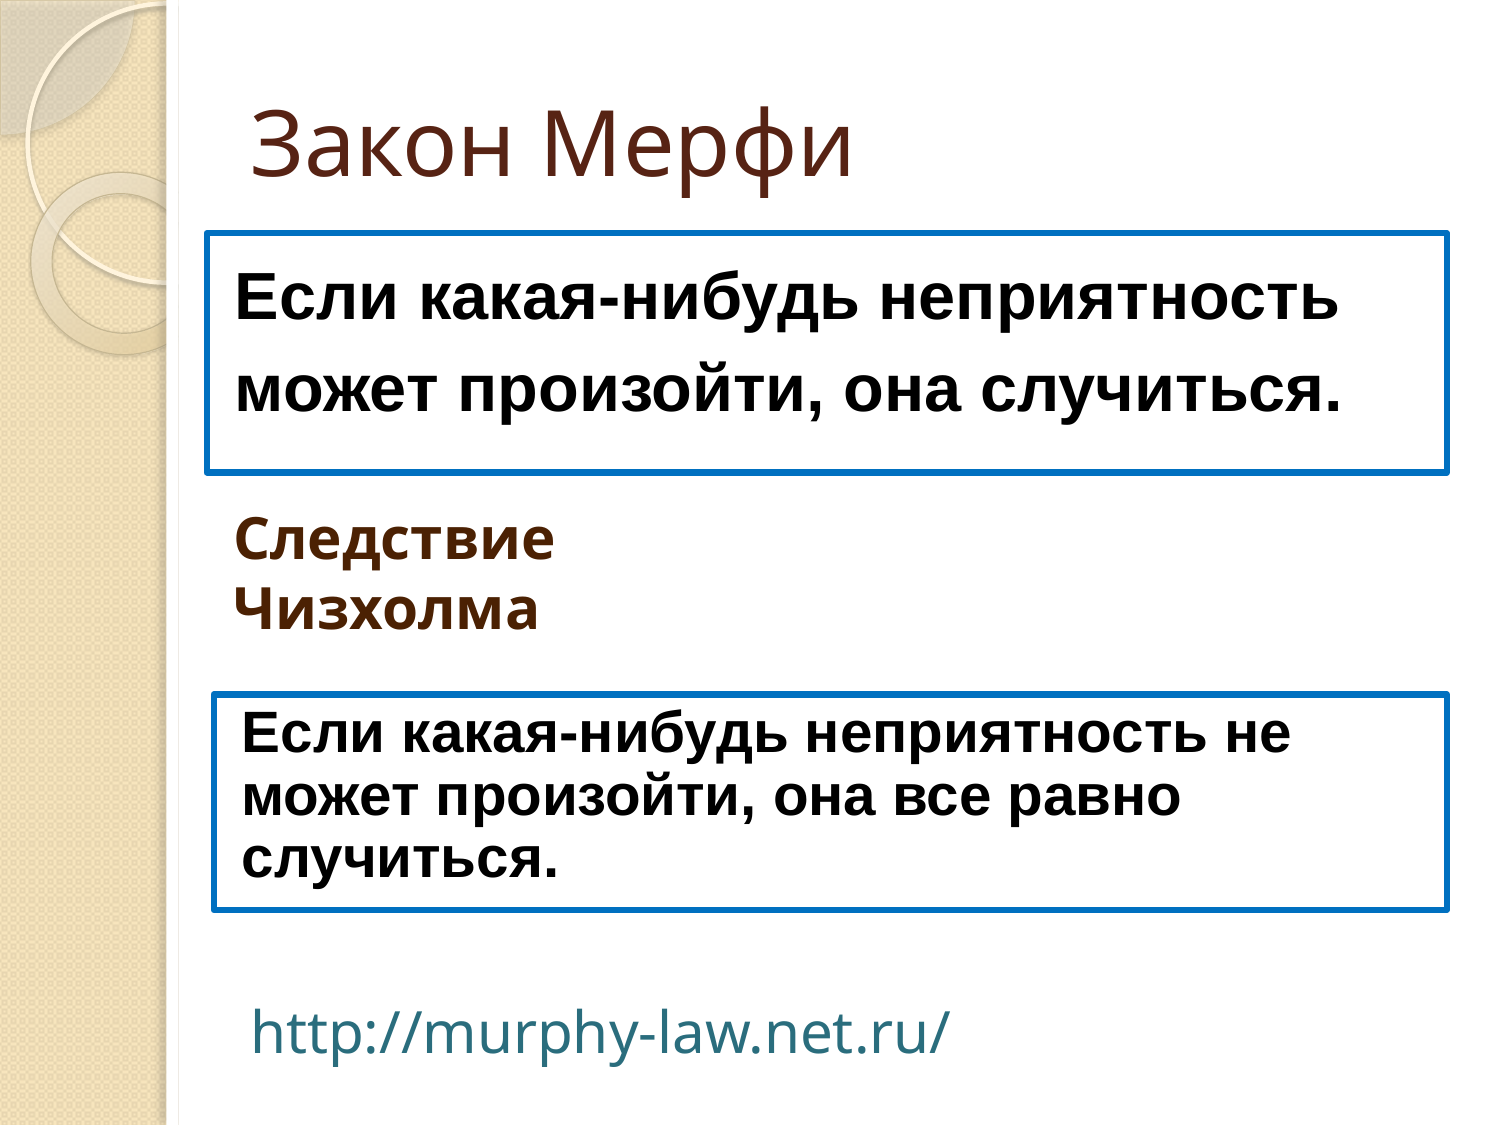

Закон Мерфи
# Если какая-нибудь неприятность может произойти, она случиться.
Следствие Чизхолма
Если какая-нибудь неприятность не может произойти, она все равно случиться.
http://murphy-law.net.ru/